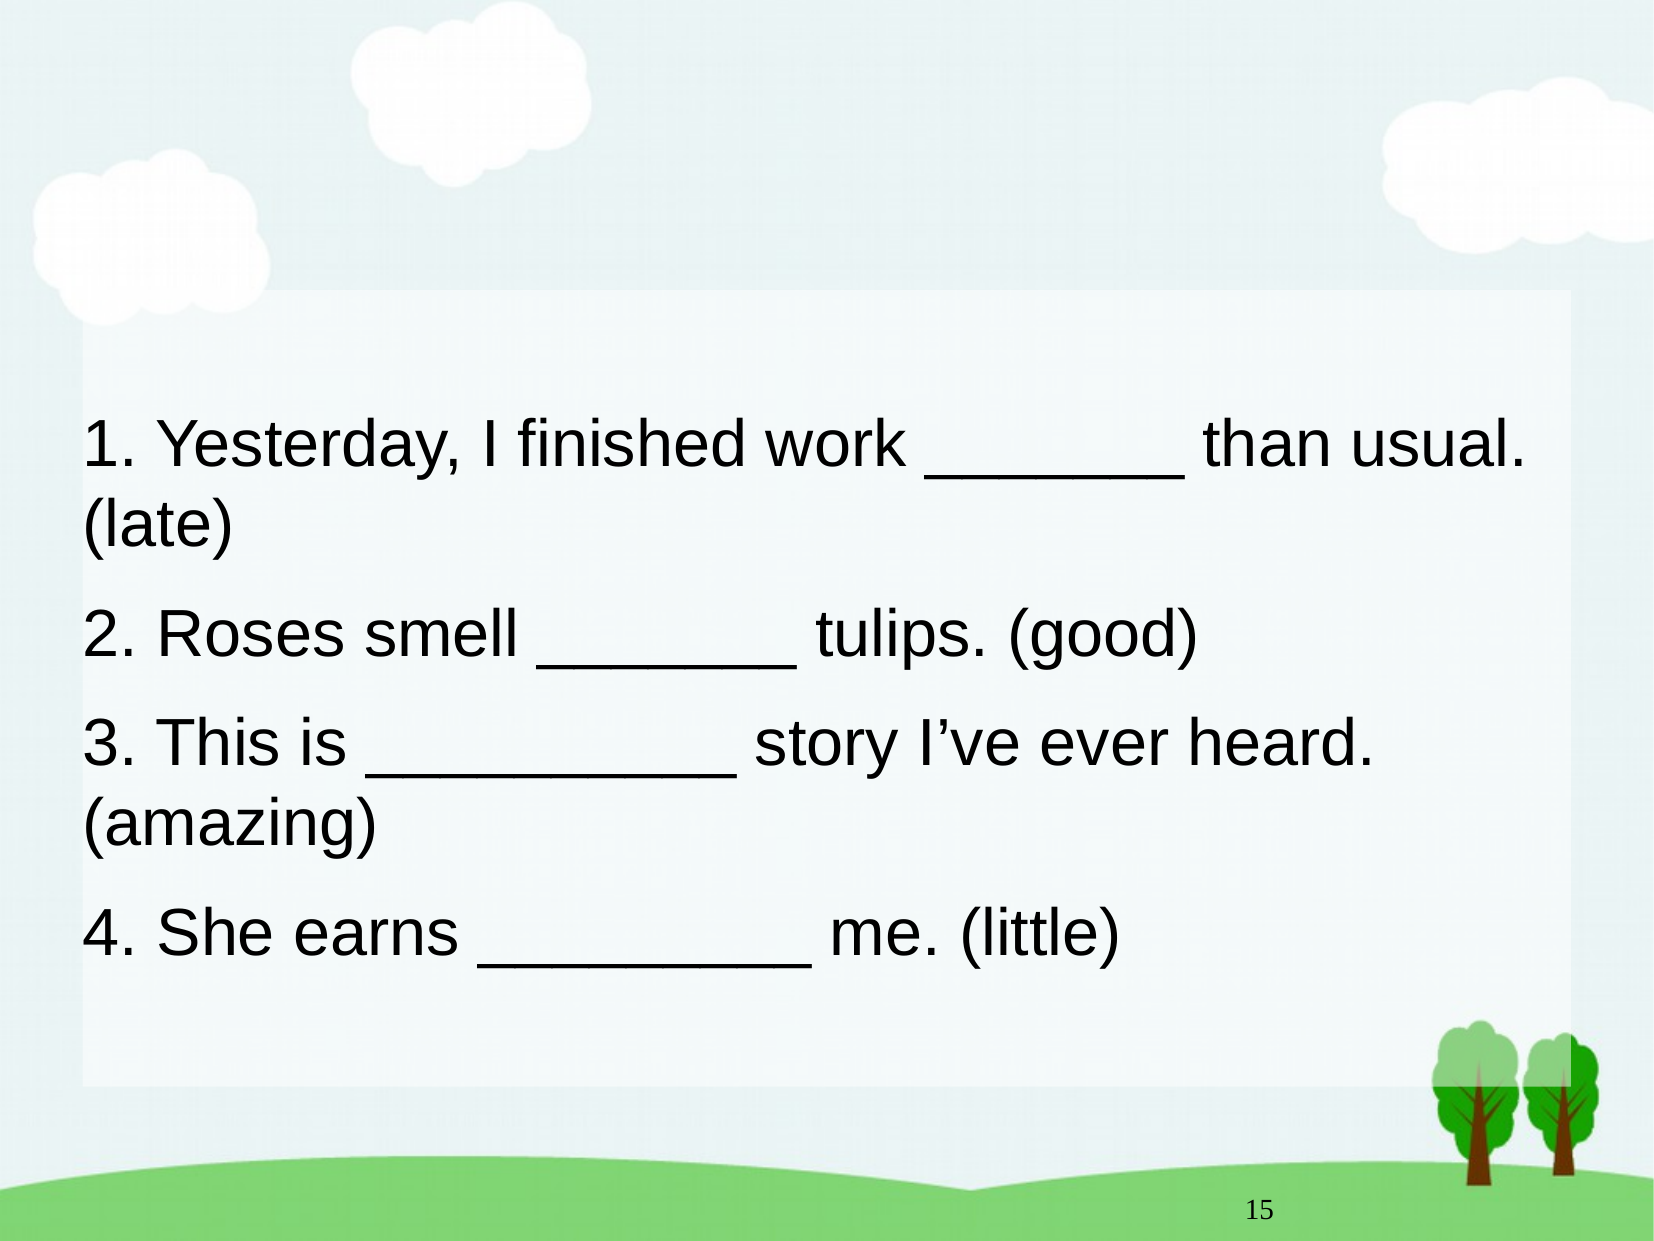

#
1. Yesterday, I finished work _______ than usual. (late)
2. Roses smell _______ tulips. (good)
3. This is __________ story I’ve ever heard. (amazing)
4. She earns _________ me. (little)